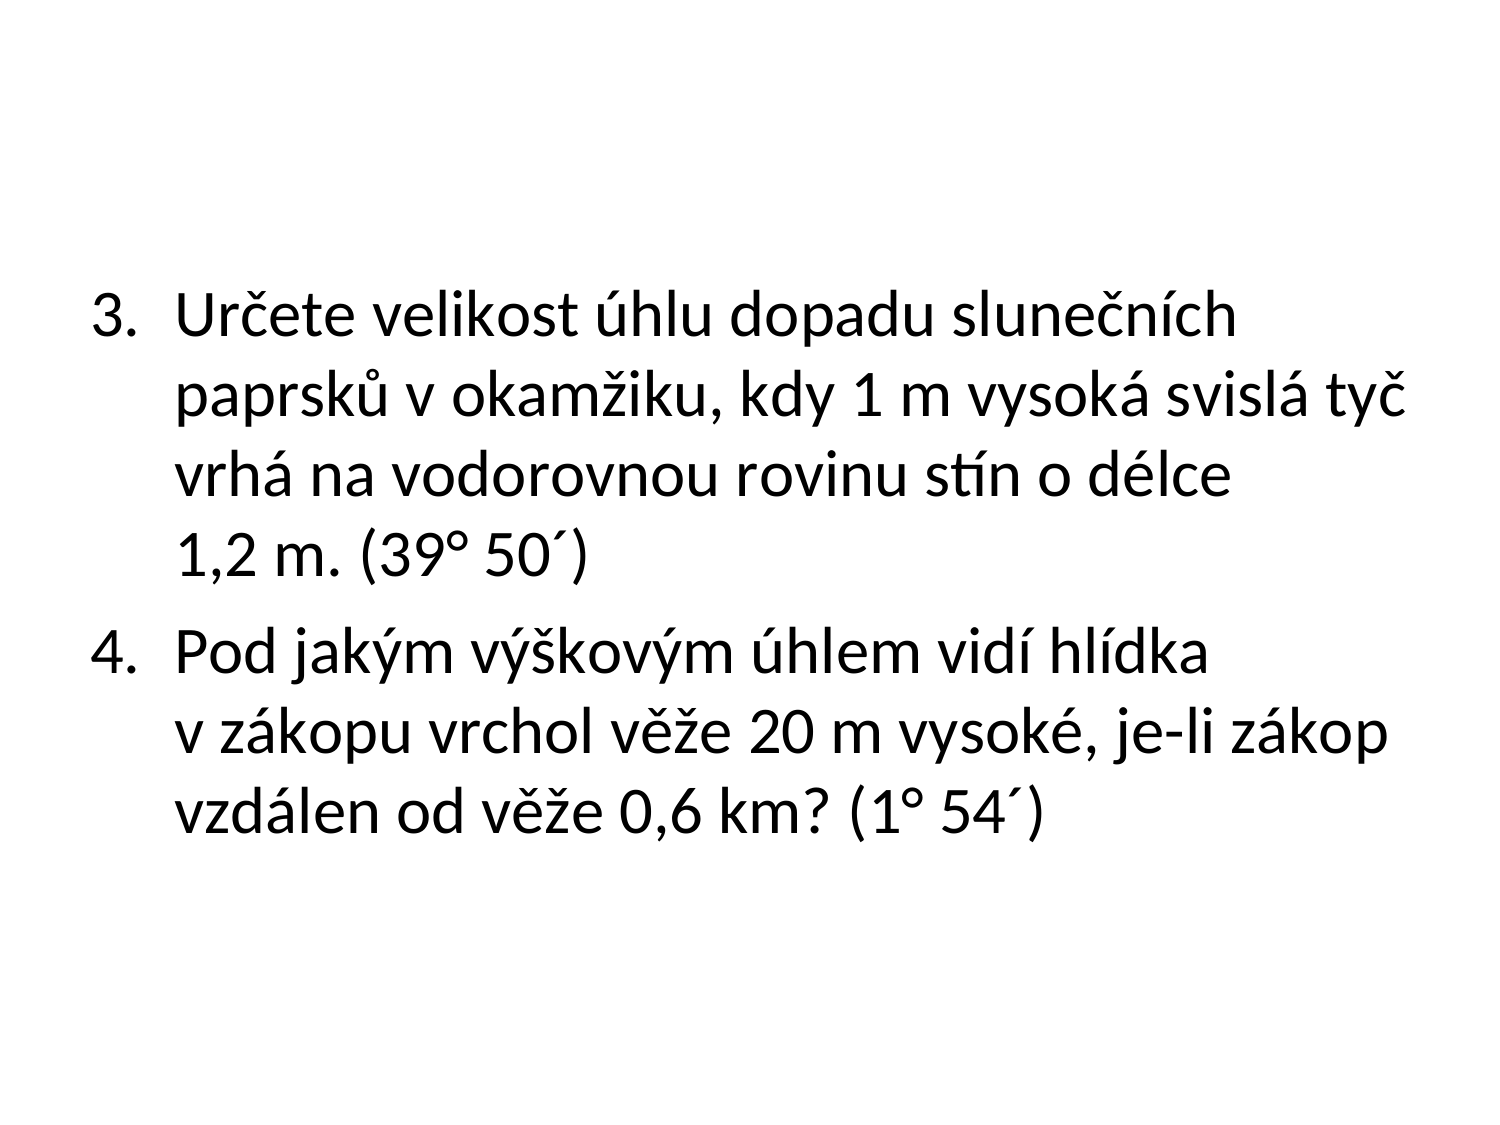

# Určete velikost úhlu dopadu slunečních paprsků v okamžiku, kdy 1 m vysoká svislá tyč vrhá na vodorovnou rovinu stín o délce 1,2 m. (39° 50´)
4.	Pod jakým výškovým úhlem vidí hlídka v zákopu vrchol věže 20 m vysoké, je-li zákop vzdálen od věže 0,6 km? (1° 54´)